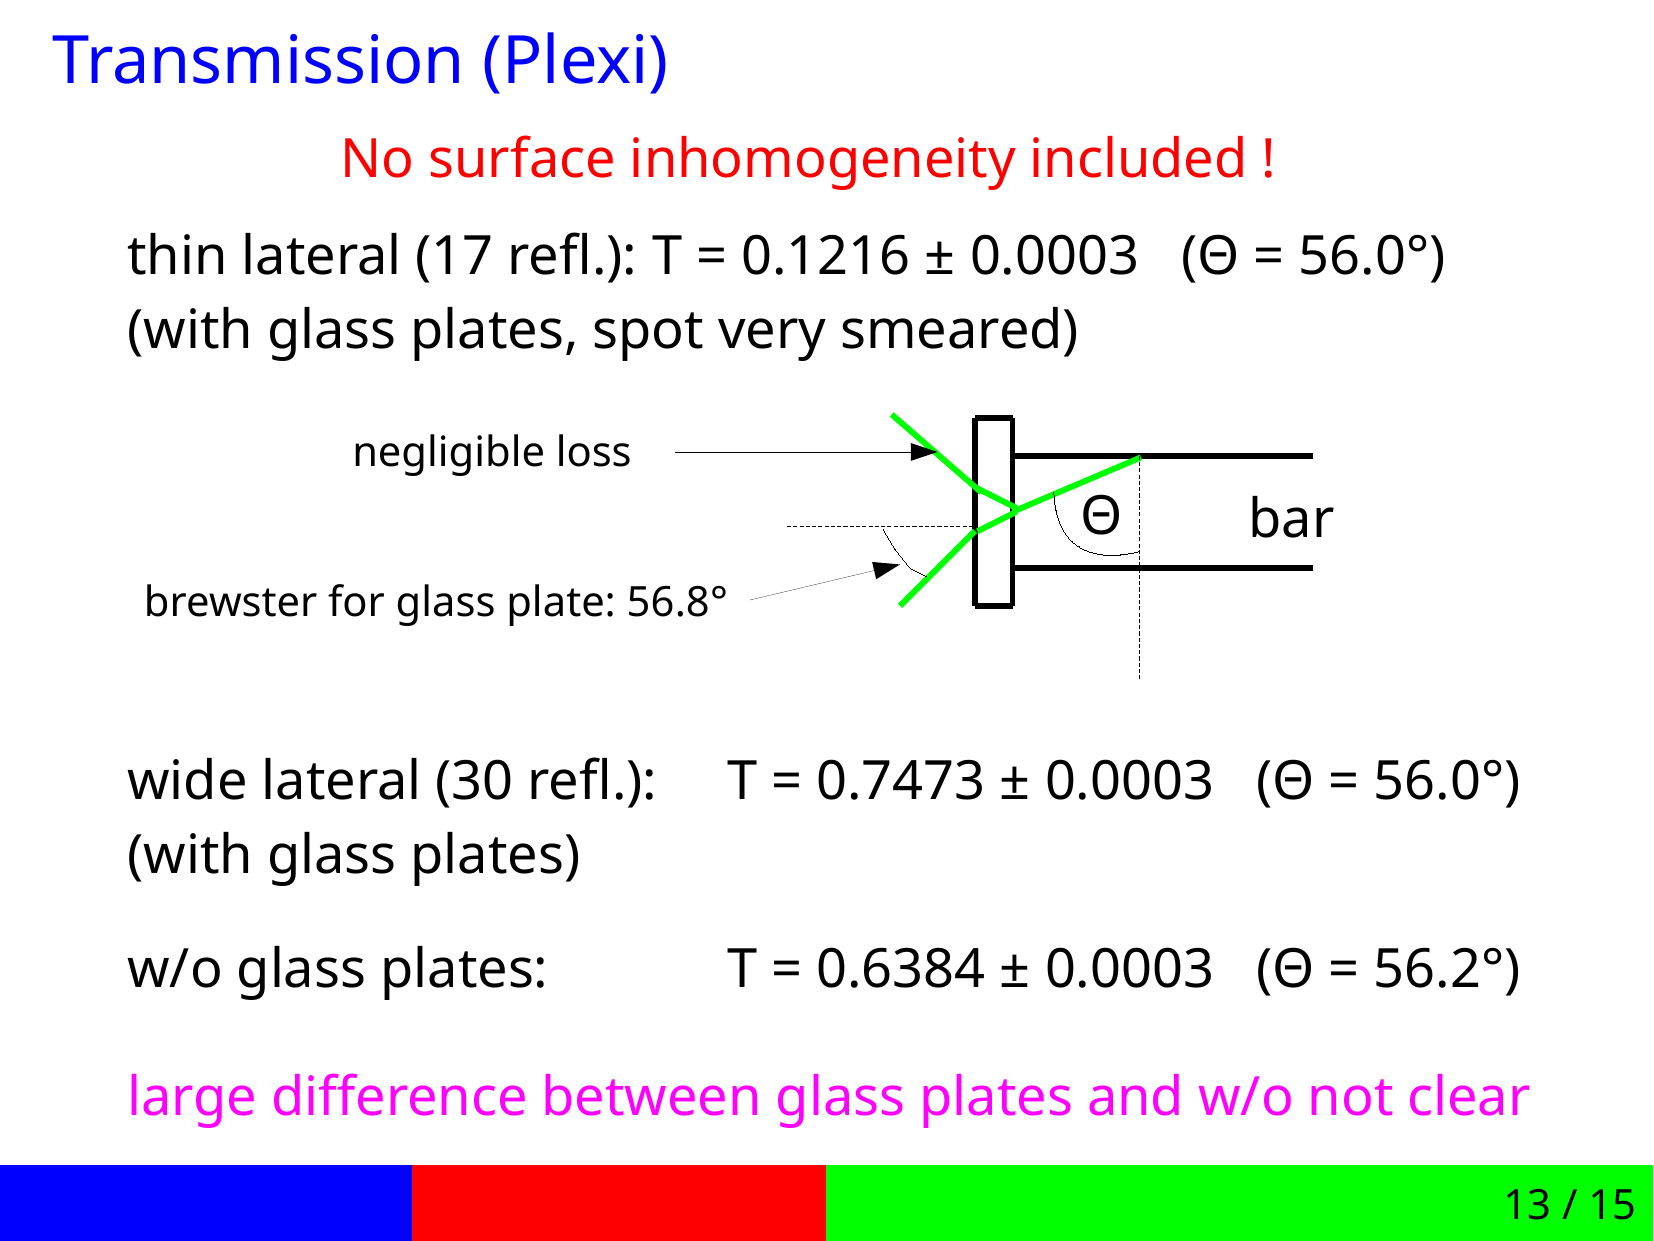

Transmission (Plexi)
No surface inhomogeneity included !
thin lateral (17 refl.): 	T = 0.1216 ± 0.0003 (Θ = 56.0°)
(with glass plates, spot very smeared)
negligible loss
Θ
bar
brewster for glass plate: 56.8°
wide lateral (30 refl.): 	T = 0.7473 ± 0.0003 (Θ = 56.0°)
(with glass plates)
w/o glass plates: 			T = 0.6384 ± 0.0003 (Θ = 56.2°)
large difference between glass plates and w/o not clear
13 / 15